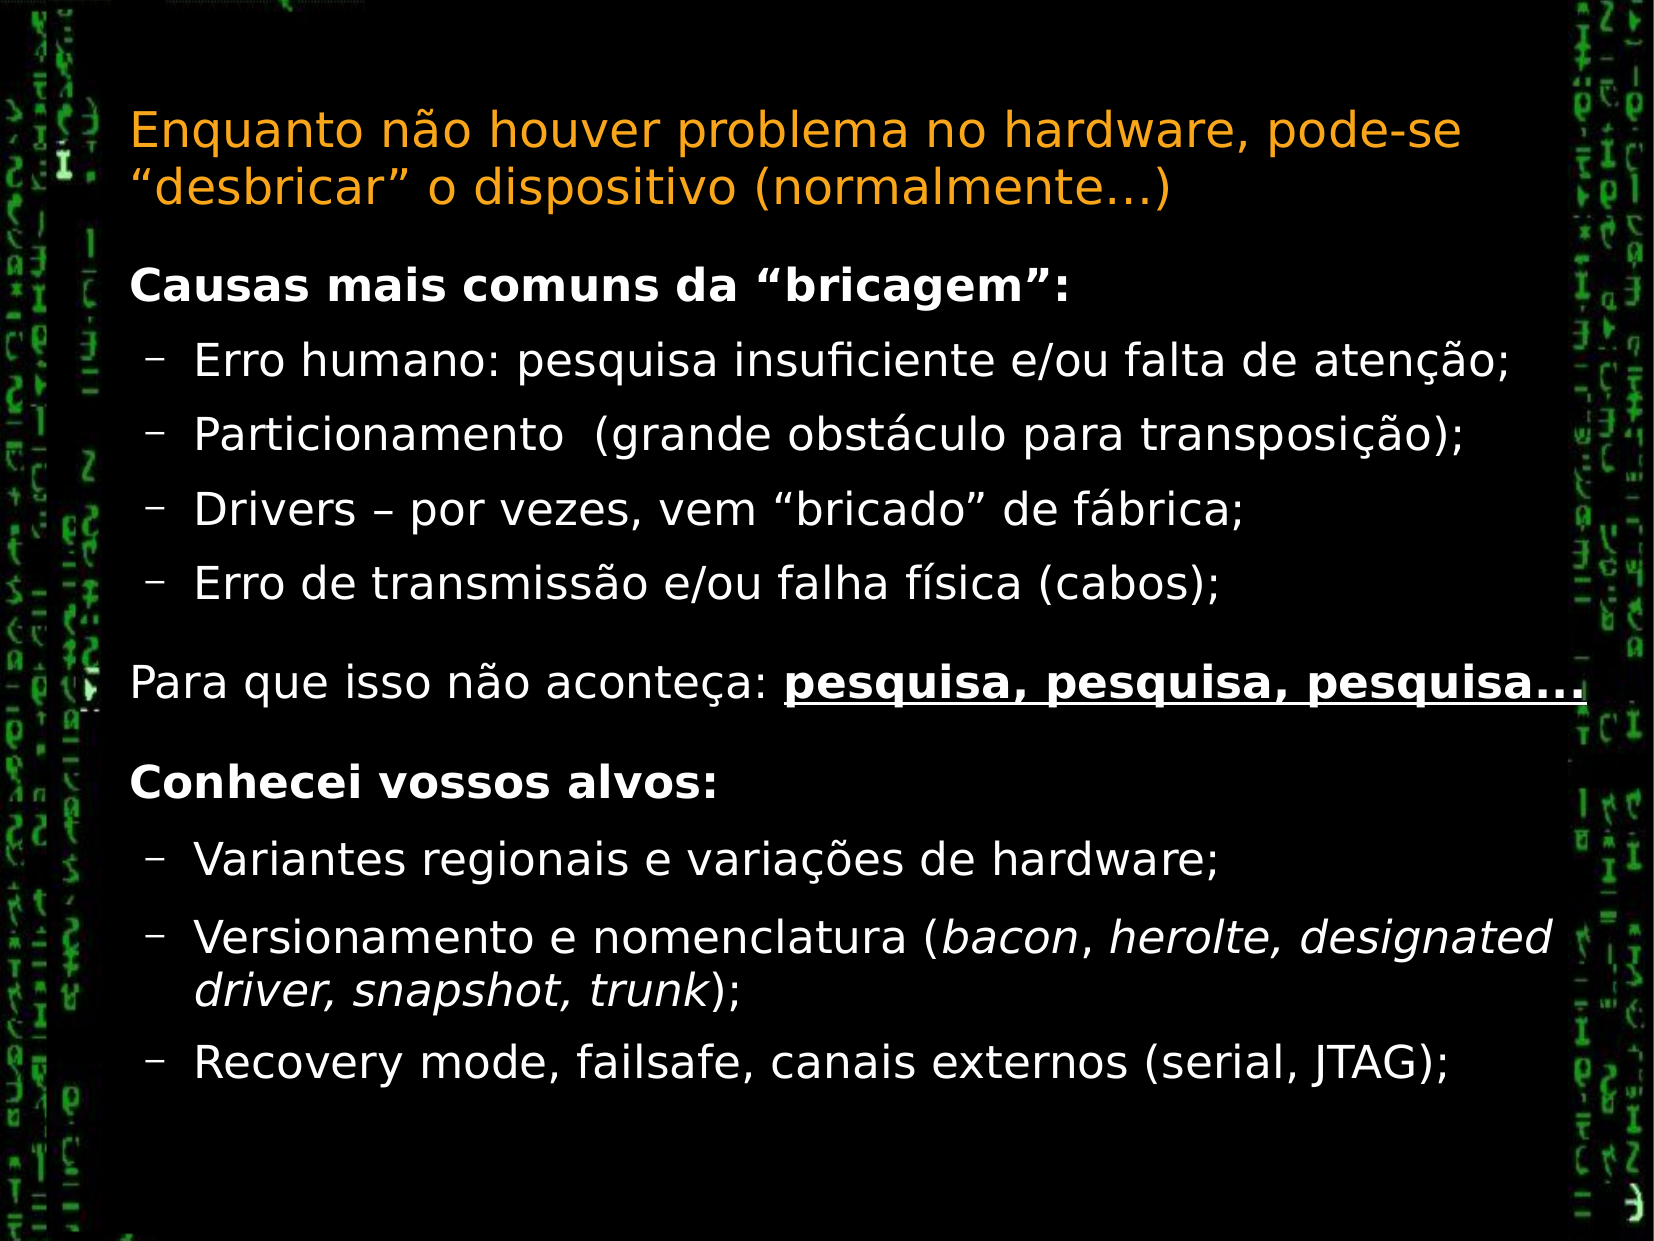

# Enquanto não houver problema no hardware, pode-se “desbricar” o dispositivo (normalmente…)
Causas mais comuns da “bricagem”:
Erro humano: pesquisa insuficiente e/ou falta de atenção;
Particionamento (grande obstáculo para transposição);
Drivers – por vezes, vem “bricado” de fábrica;
Erro de transmissão e/ou falha física (cabos);
Para que isso não aconteça: pesquisa, pesquisa, pesquisa...
Conhecei vossos alvos:
Variantes regionais e variações de hardware;
Versionamento e nomenclatura (bacon, herolte, designated driver, snapshot, trunk);
Recovery mode, failsafe, canais externos (serial, JTAG);